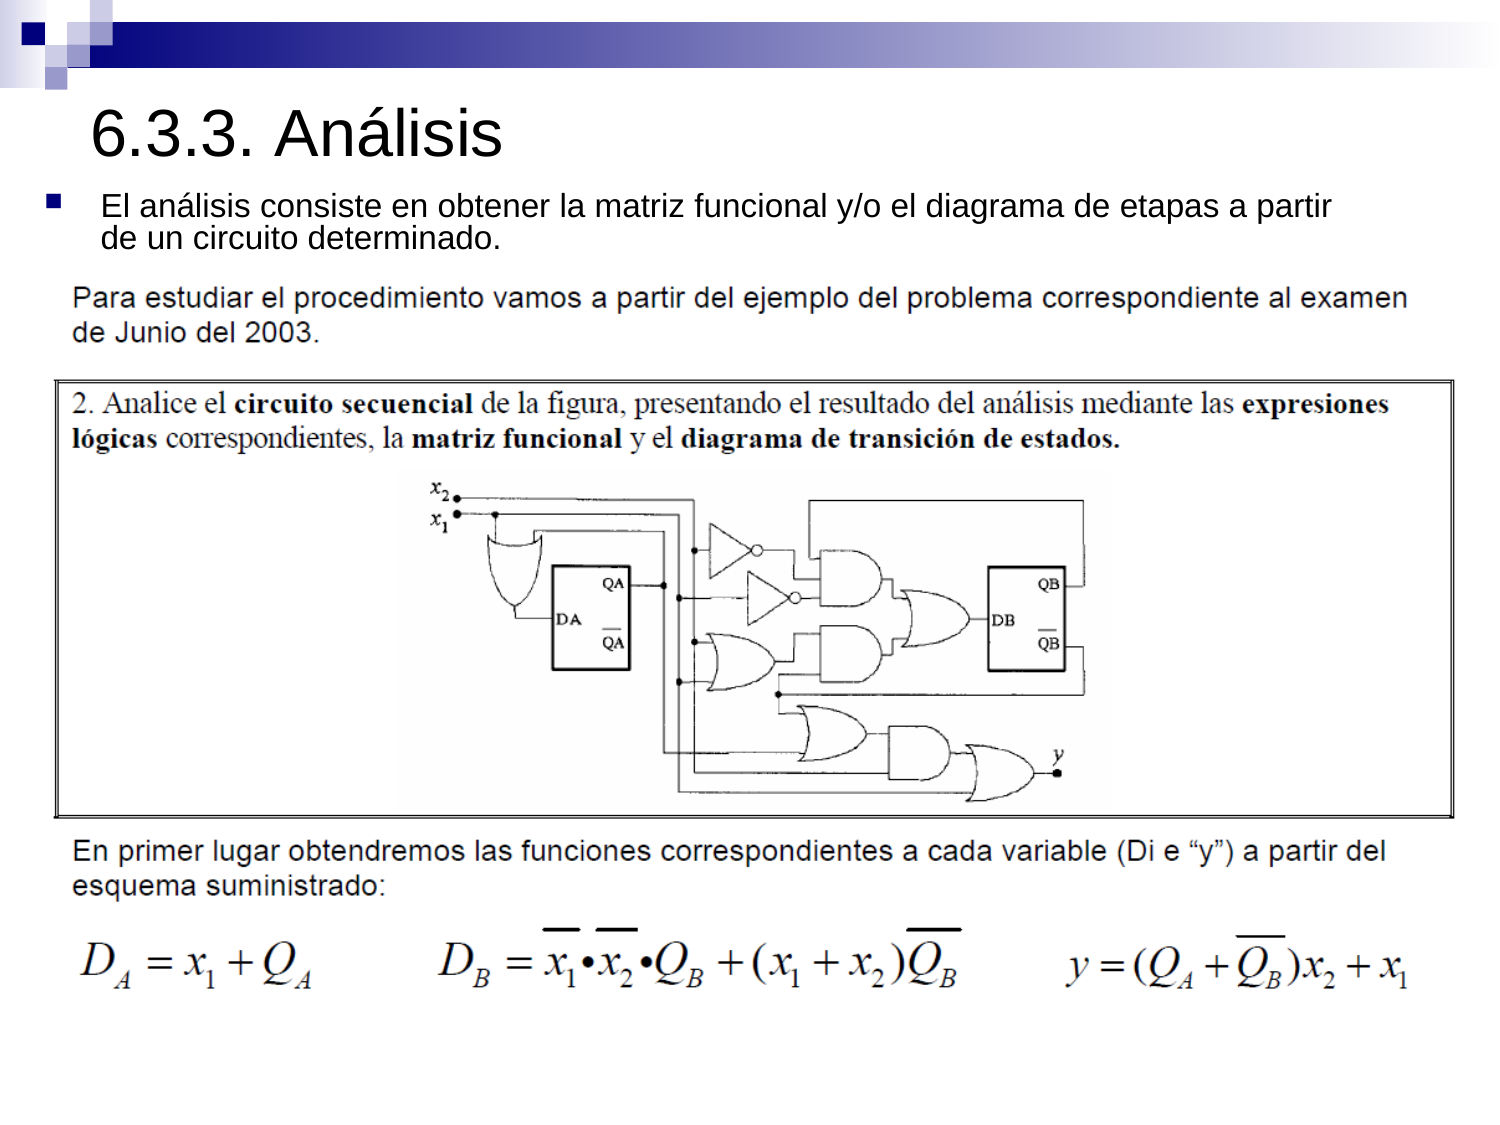

# 6.3.3. Análisis
El análisis consiste en obtener la matriz funcional y/o el diagrama de etapas a partir de un circuito determinado.